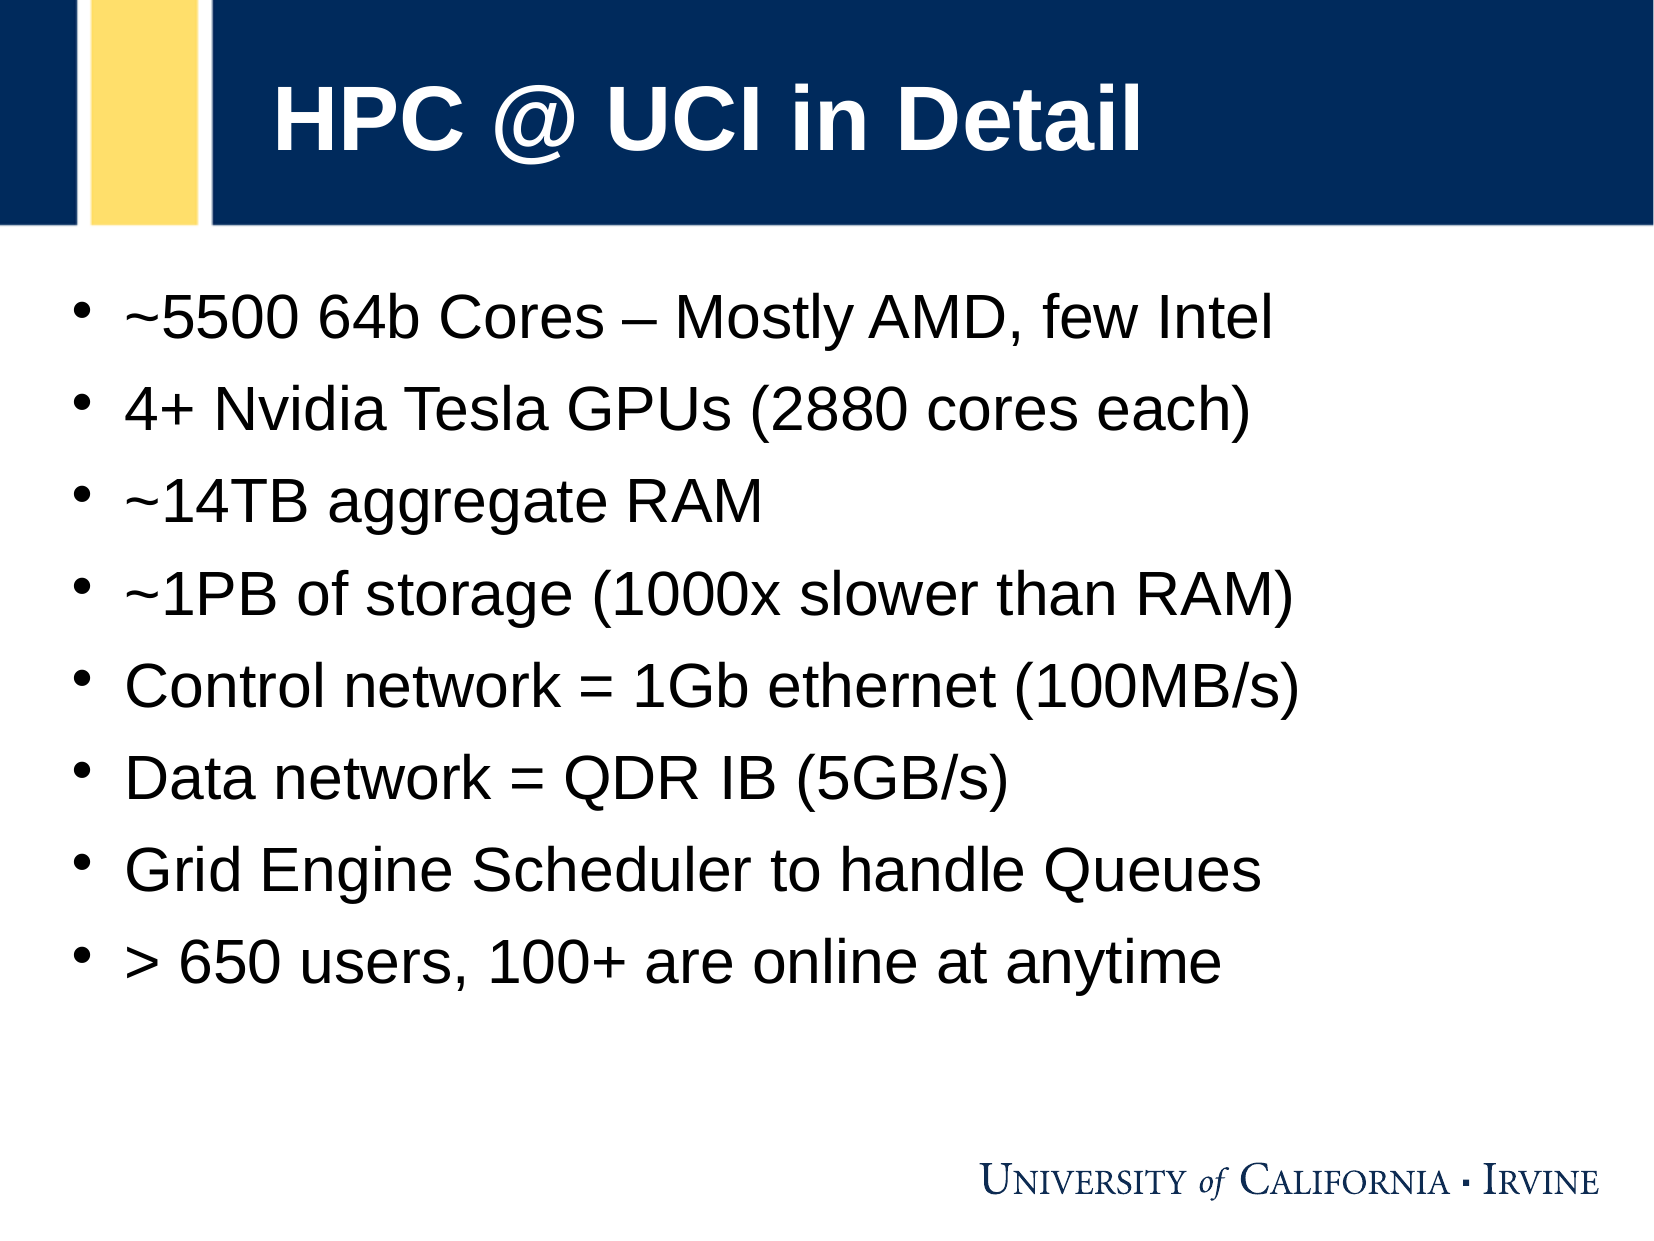

# HPC @ UCI in Detail
~5500 64b Cores – Mostly AMD, few Intel
4+ Nvidia Tesla GPUs (2880 cores each)
~14TB aggregate RAM
~1PB of storage (1000x slower than RAM)
Control network = 1Gb ethernet (100MB/s)
Data network = QDR IB (5GB/s)
Grid Engine Scheduler to handle Queues
> 650 users, 100+ are online at anytime